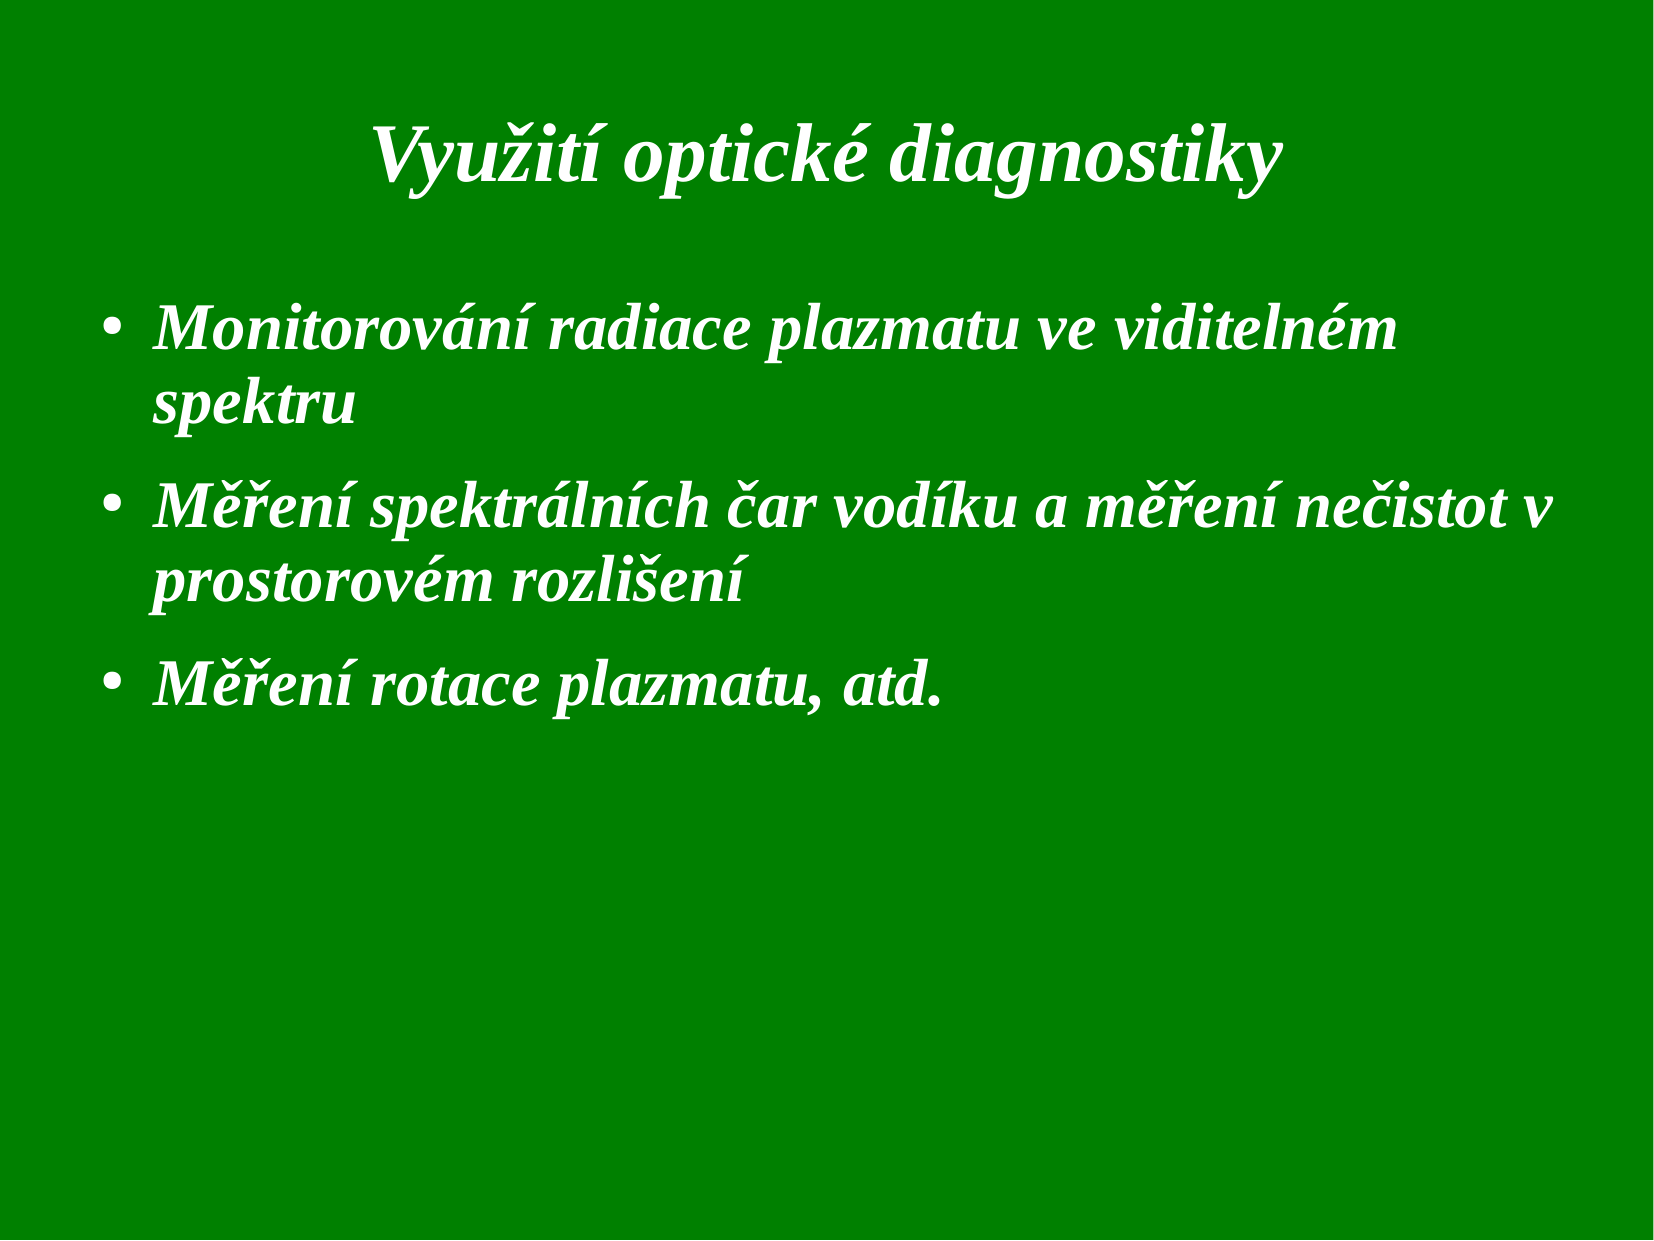

# Využití optické diagnostiky
Monitorování radiace plazmatu ve viditelném spektru
Měření spektrálních čar vodíku a měření nečistot v prostorovém rozlišení
Měření rotace plazmatu, atd.